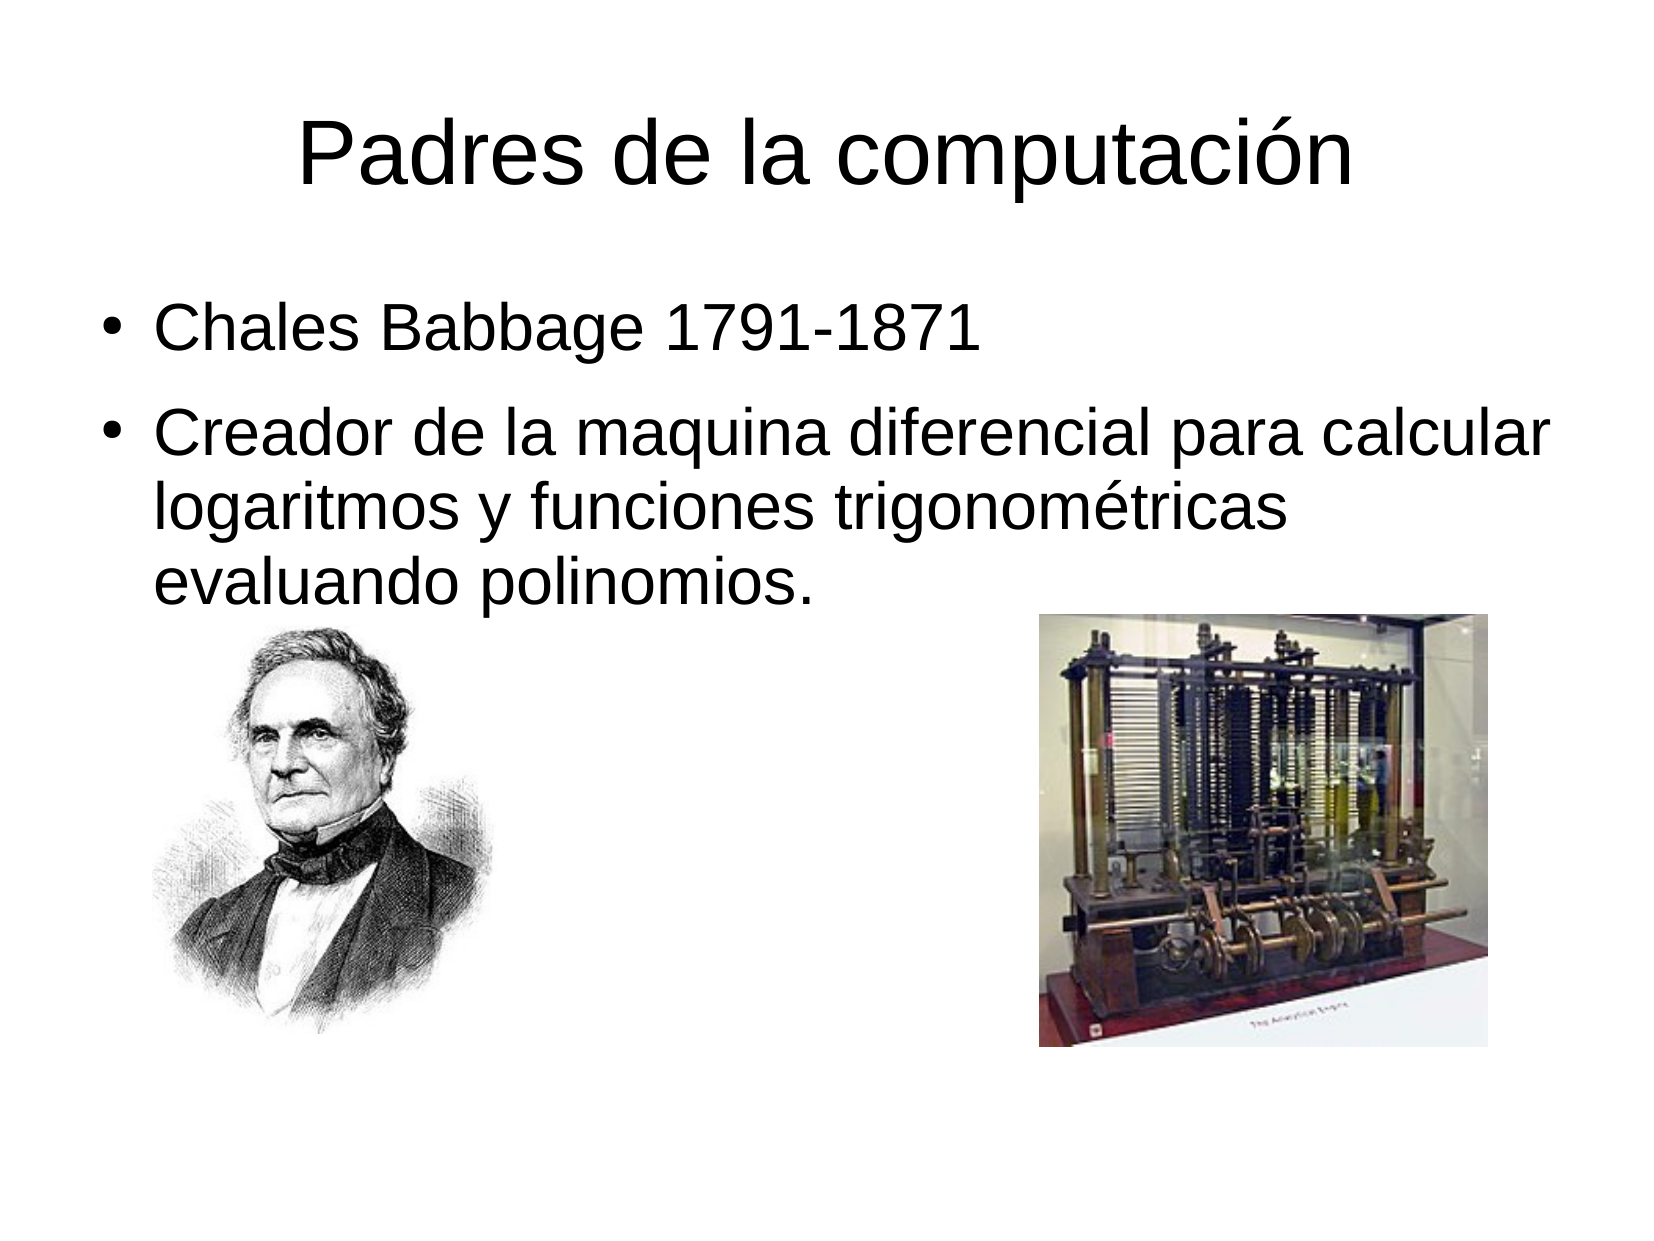

# Padres de la computación
Chales Babbage 1791-1871
Creador de la maquina diferencial para calcular logaritmos y funciones trigonométricas evaluando polinomios.